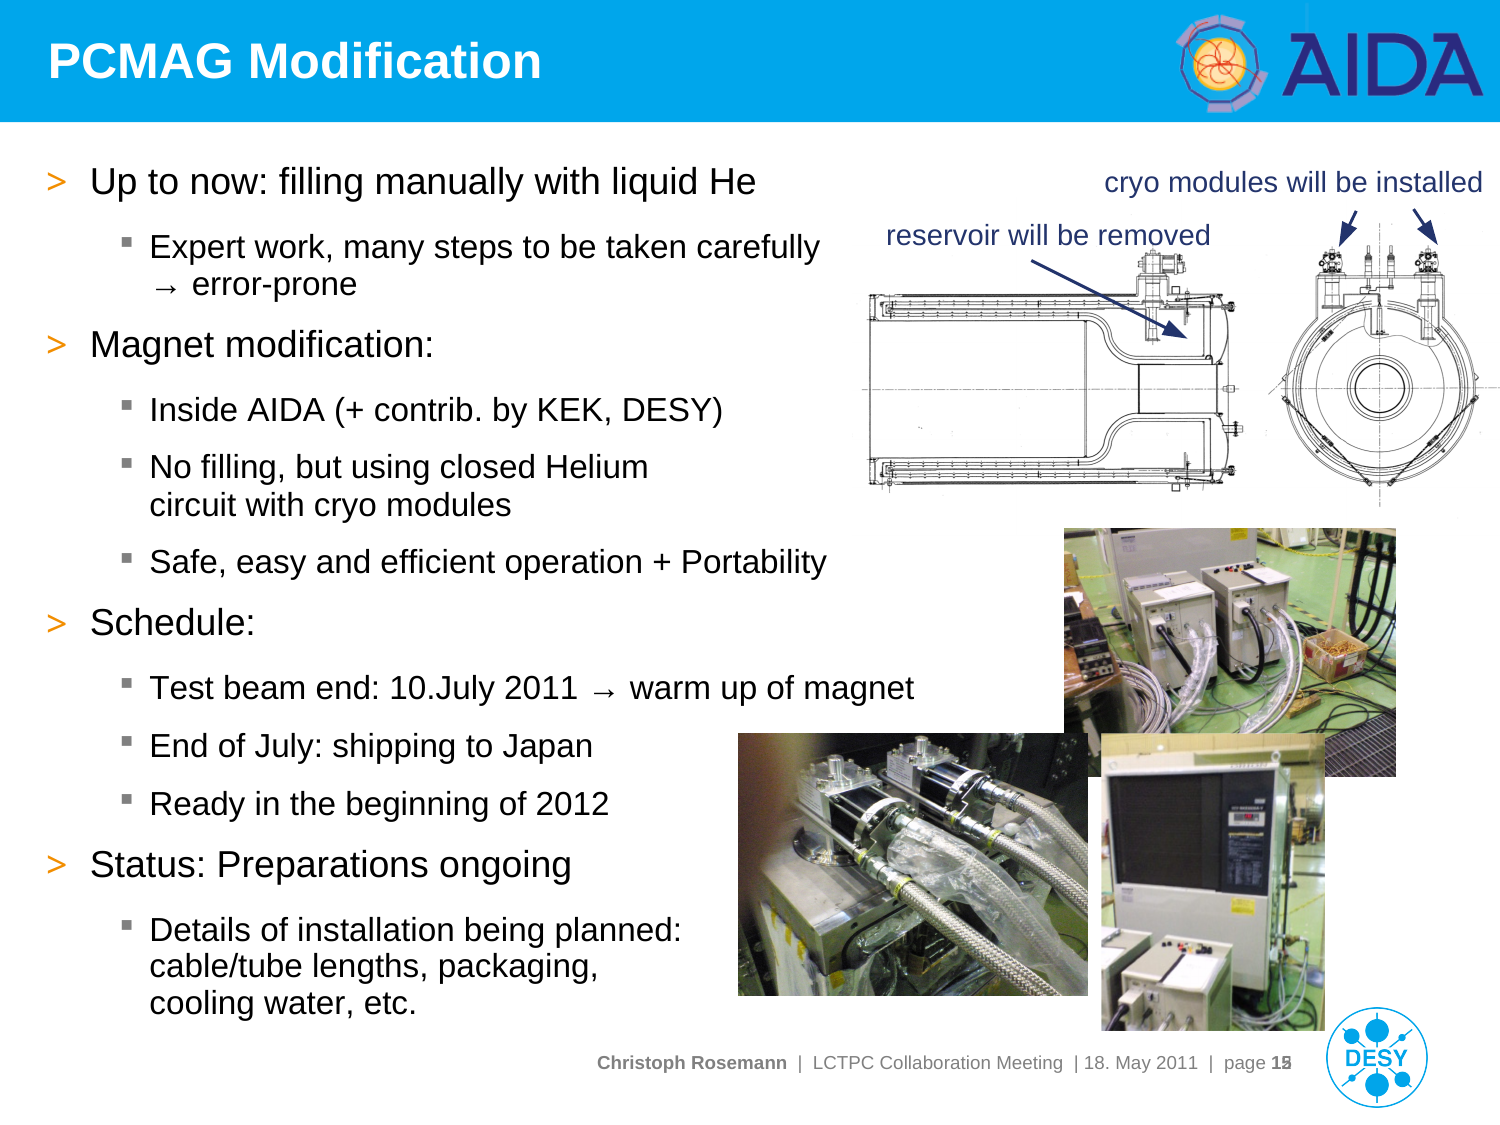

# PCMAG Modification
cryo modules will be installed
Up to now: filling manually with liquid He
Expert work, many steps to be taken carefully
→ error-prone
Magnet modification:
Inside AIDA (+ contrib. by KEK, DESY)
No filling, but using closed Helium
circuit with cryo modules
Safe, easy and efficient operation + Portability
Schedule:
Test beam end: 10.July 2011 → warm up of magnet
End of July: shipping to Japan
Ready in the beginning of 2012
Status: Preparations ongoing
Details of installation being planned:
cable/tube lengths, packaging,
cooling water, etc.
reservoir will be removed
2
Up to now: filling manually with liquid He
Expert work, many steps to be taken carefully
→ error-prone
Magnet modification inside AIDA project:
No filling, but using closed circuit
with cryo modules
Safe, easy and efficient operation + Portability
Schedule:
Test beam end: 10.July 2011 → warm up of magnet
End of July: shipping to Japan
Ready in the beginning of 2012
Status: Preparations ongoing
Details of installation being planned
(cable/tube lengths, packaging, etc.)
Close contact to Japan
Open question: cooling water
for the compressors